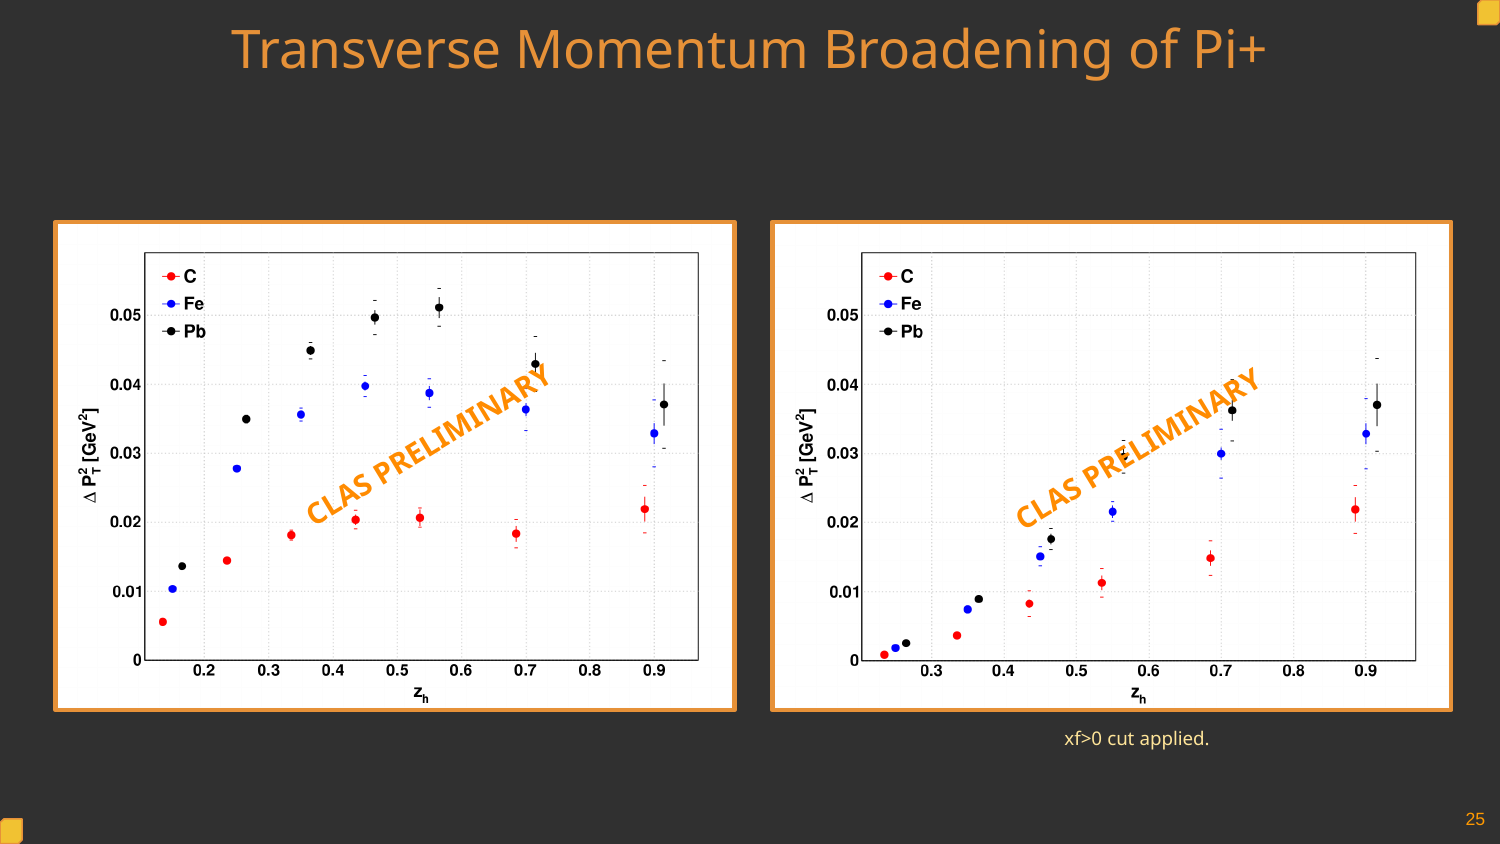

# Transverse Momentum Broadening of Pi+
CLAS PRELIMINARY
CLAS PRELIMINARY
xf>0 cut applied.